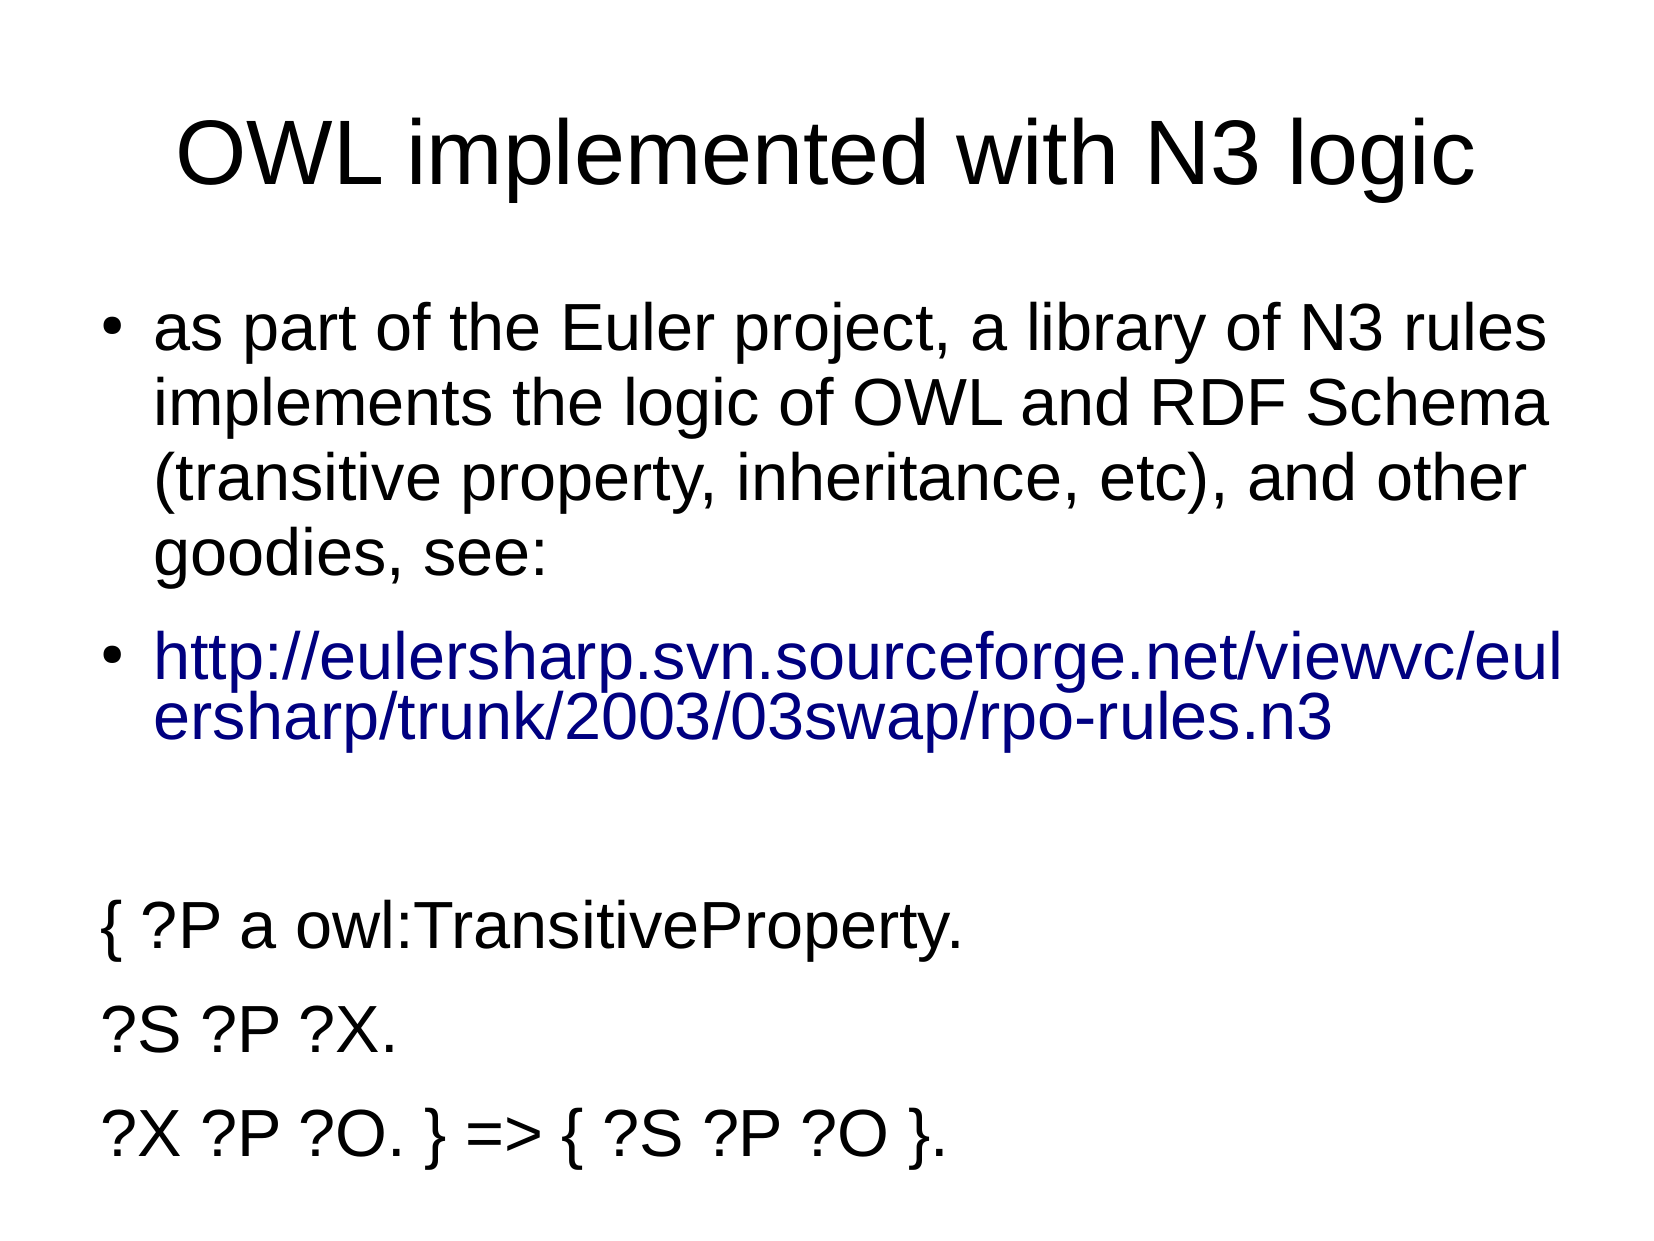

# OWL implemented with N3 logic
as part of the Euler project, a library of N3 rules implements the logic of OWL and RDF Schema (transitive property, inheritance, etc), and other goodies, see:
http://eulersharp.svn.sourceforge.net/viewvc/eulersharp/trunk/2003/03swap/rpo-rules.n3
{ ?P a owl:TransitiveProperty.
?S ?P ?X.
?X ?P ?O. } => { ?S ?P ?O }.